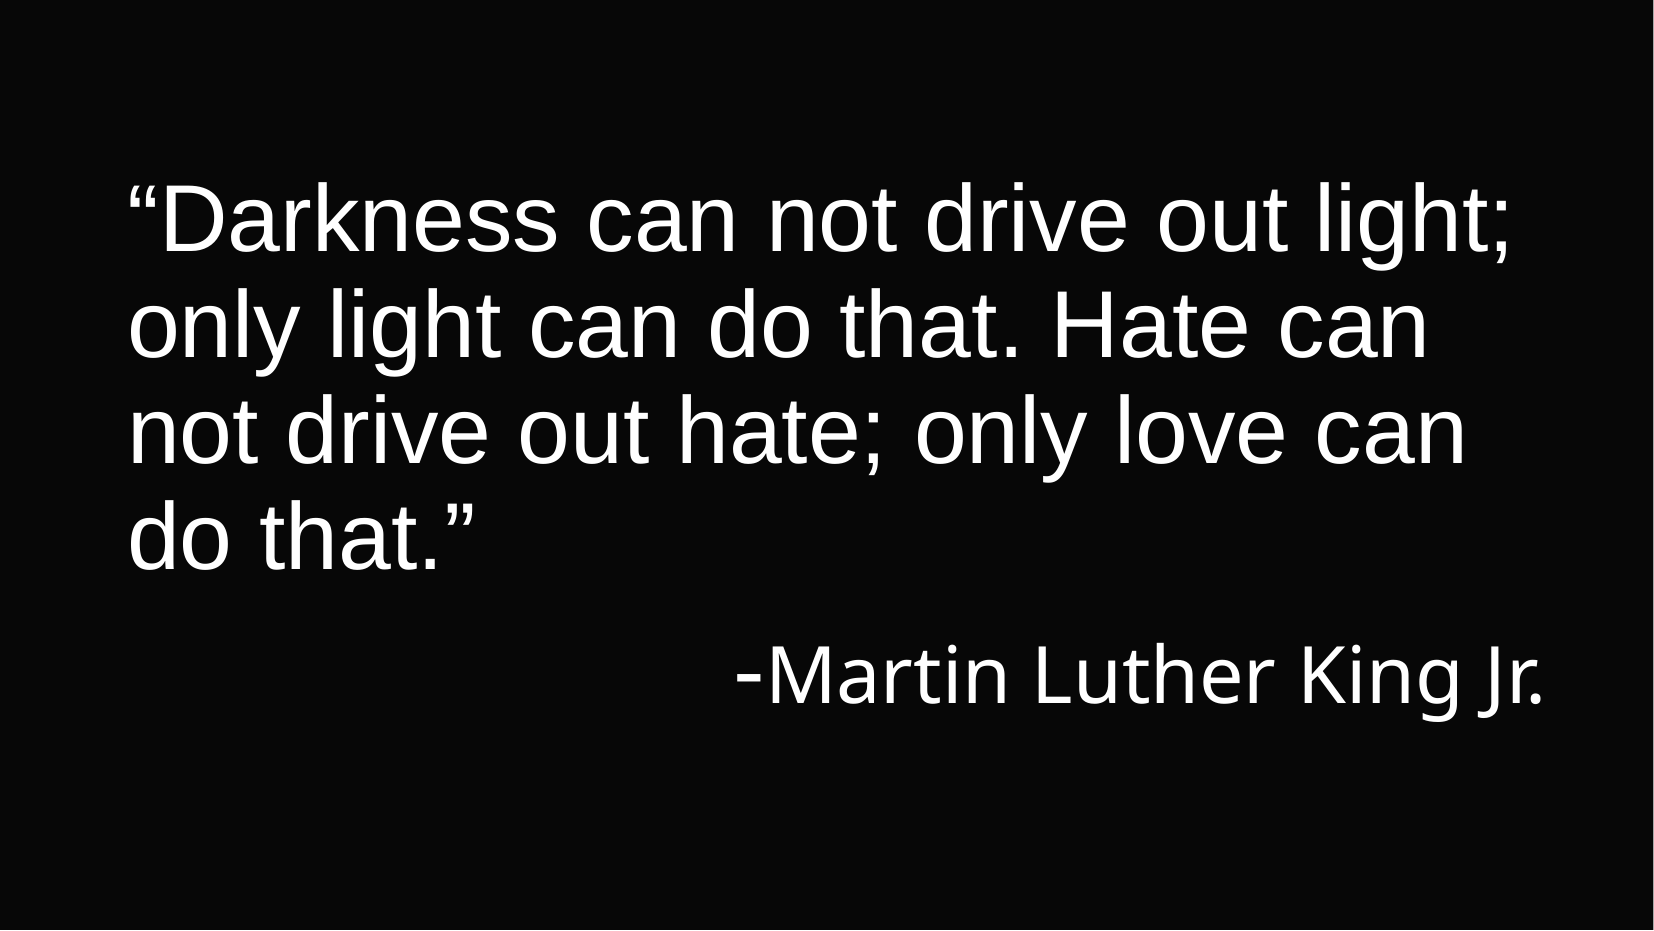

# “Darkness can not drive out light; only light can do that. Hate can not drive out hate; only love can do that.”
-Martin Luther King Jr.